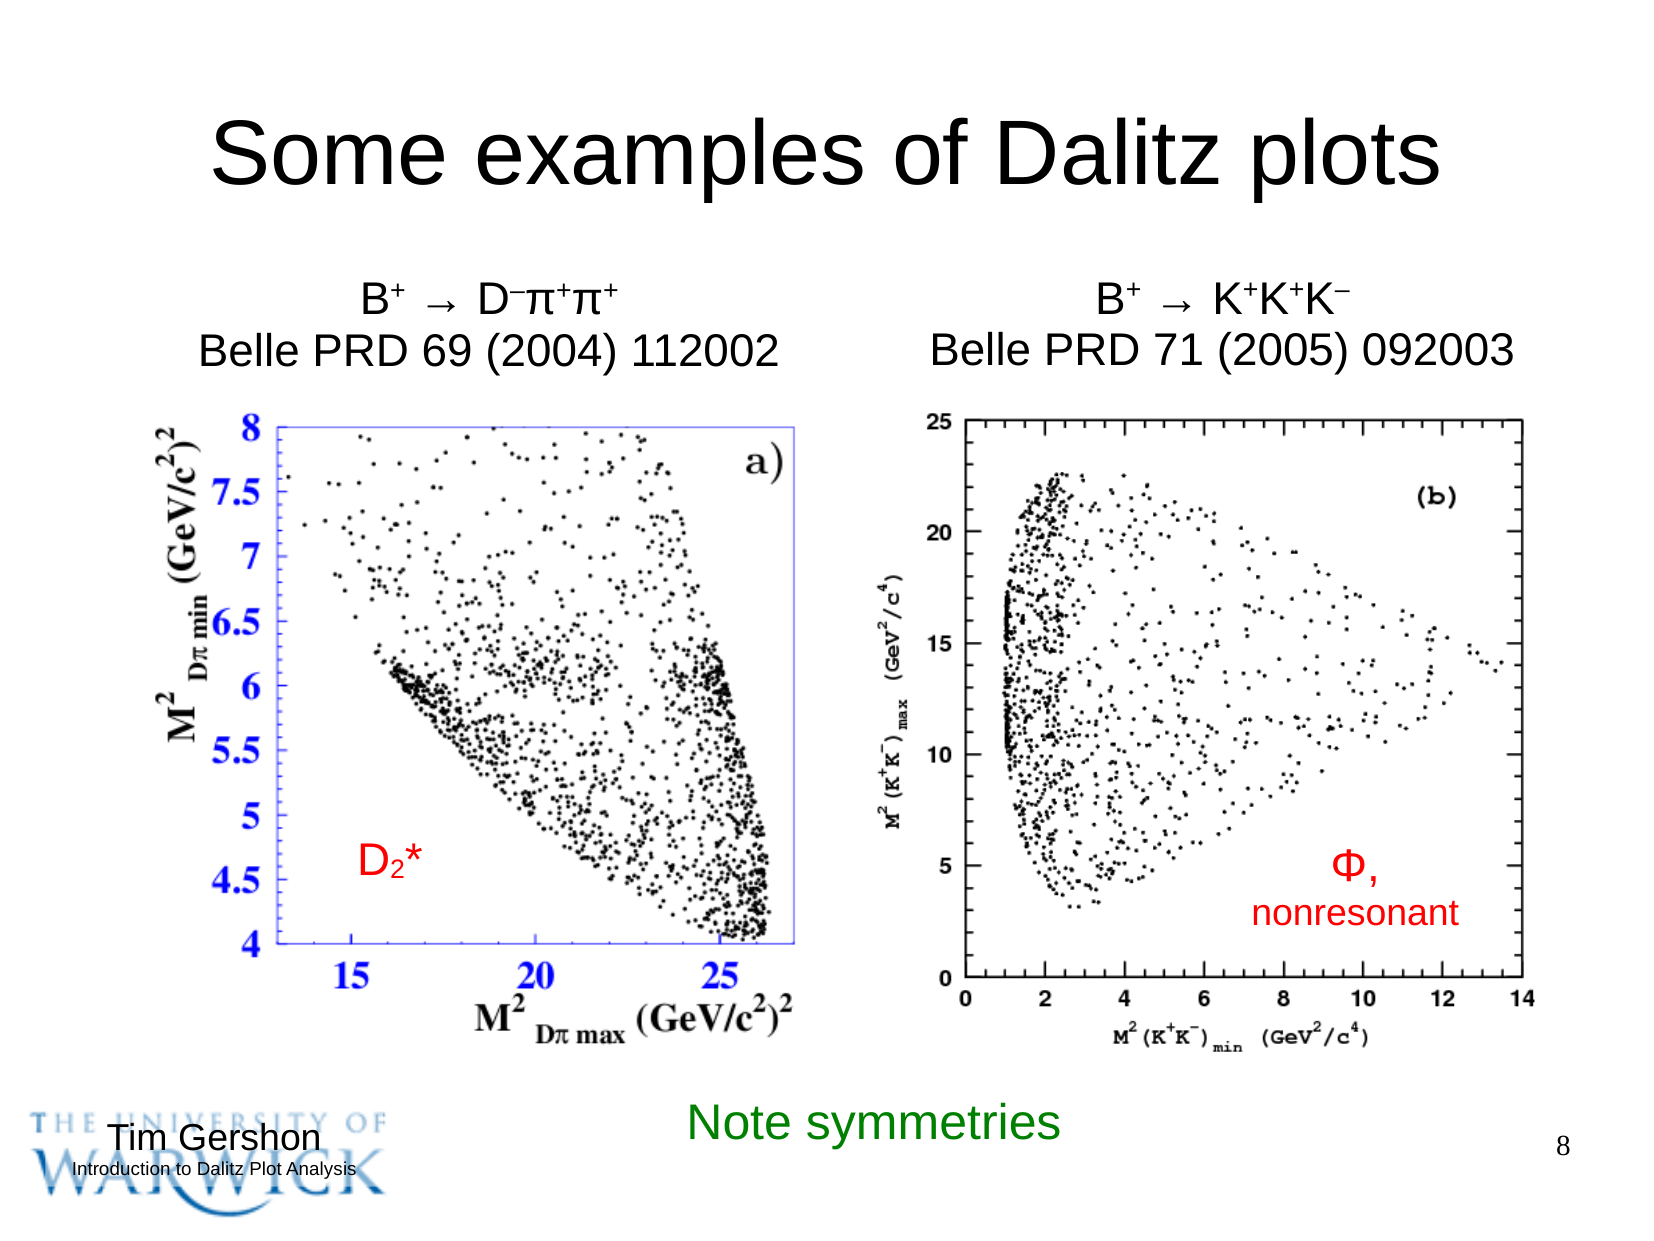

# Some examples of Dalitz plots
B+ → K+K+K–
Belle PRD 71 (2005) 092003
B+ → D–π+π+
Belle PRD 69 (2004) 112002
D2*
Φ, nonresonant
Note symmetries
Tim Gershon
Introduction to Dalitz Plot Analysis
8